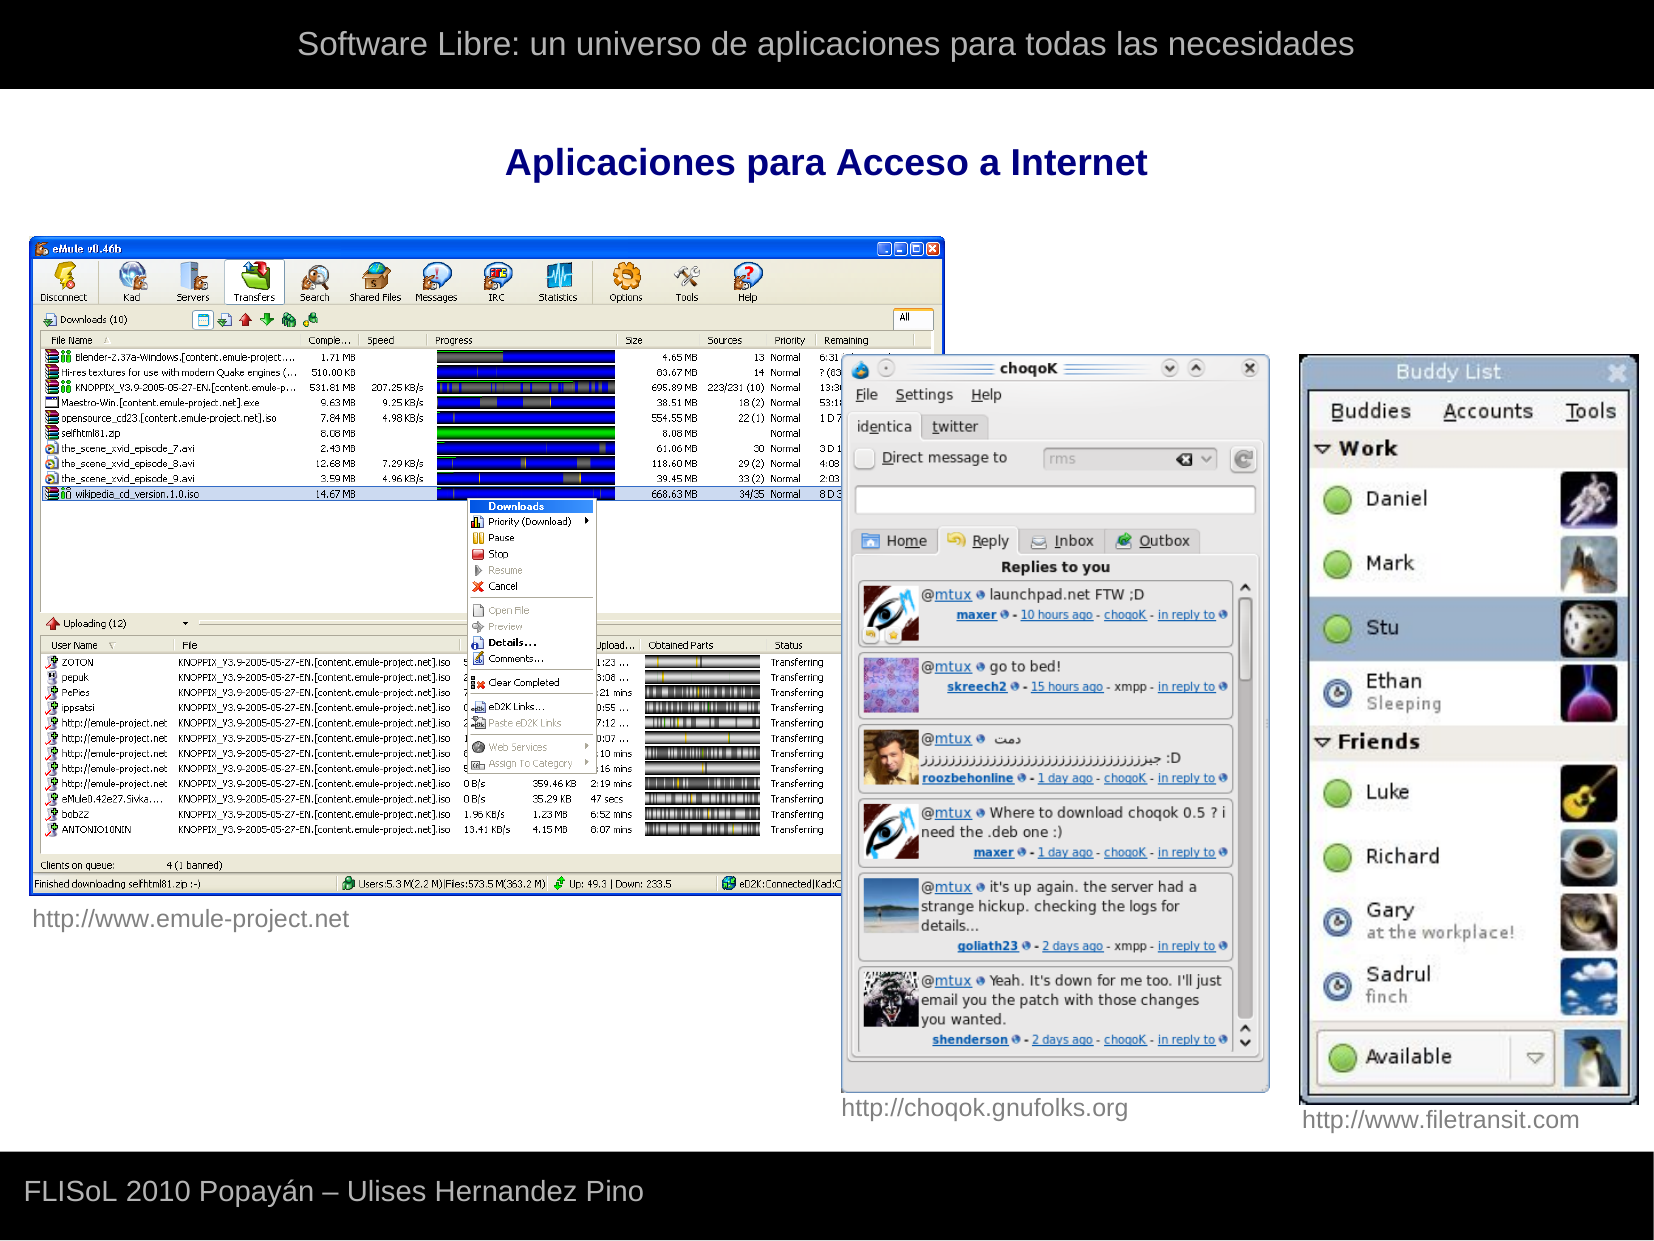

# Aplicaciones para Acceso a Internet
http://www.emule-project.net
http://choqok.gnufolks.org
http://www.filetransit.com